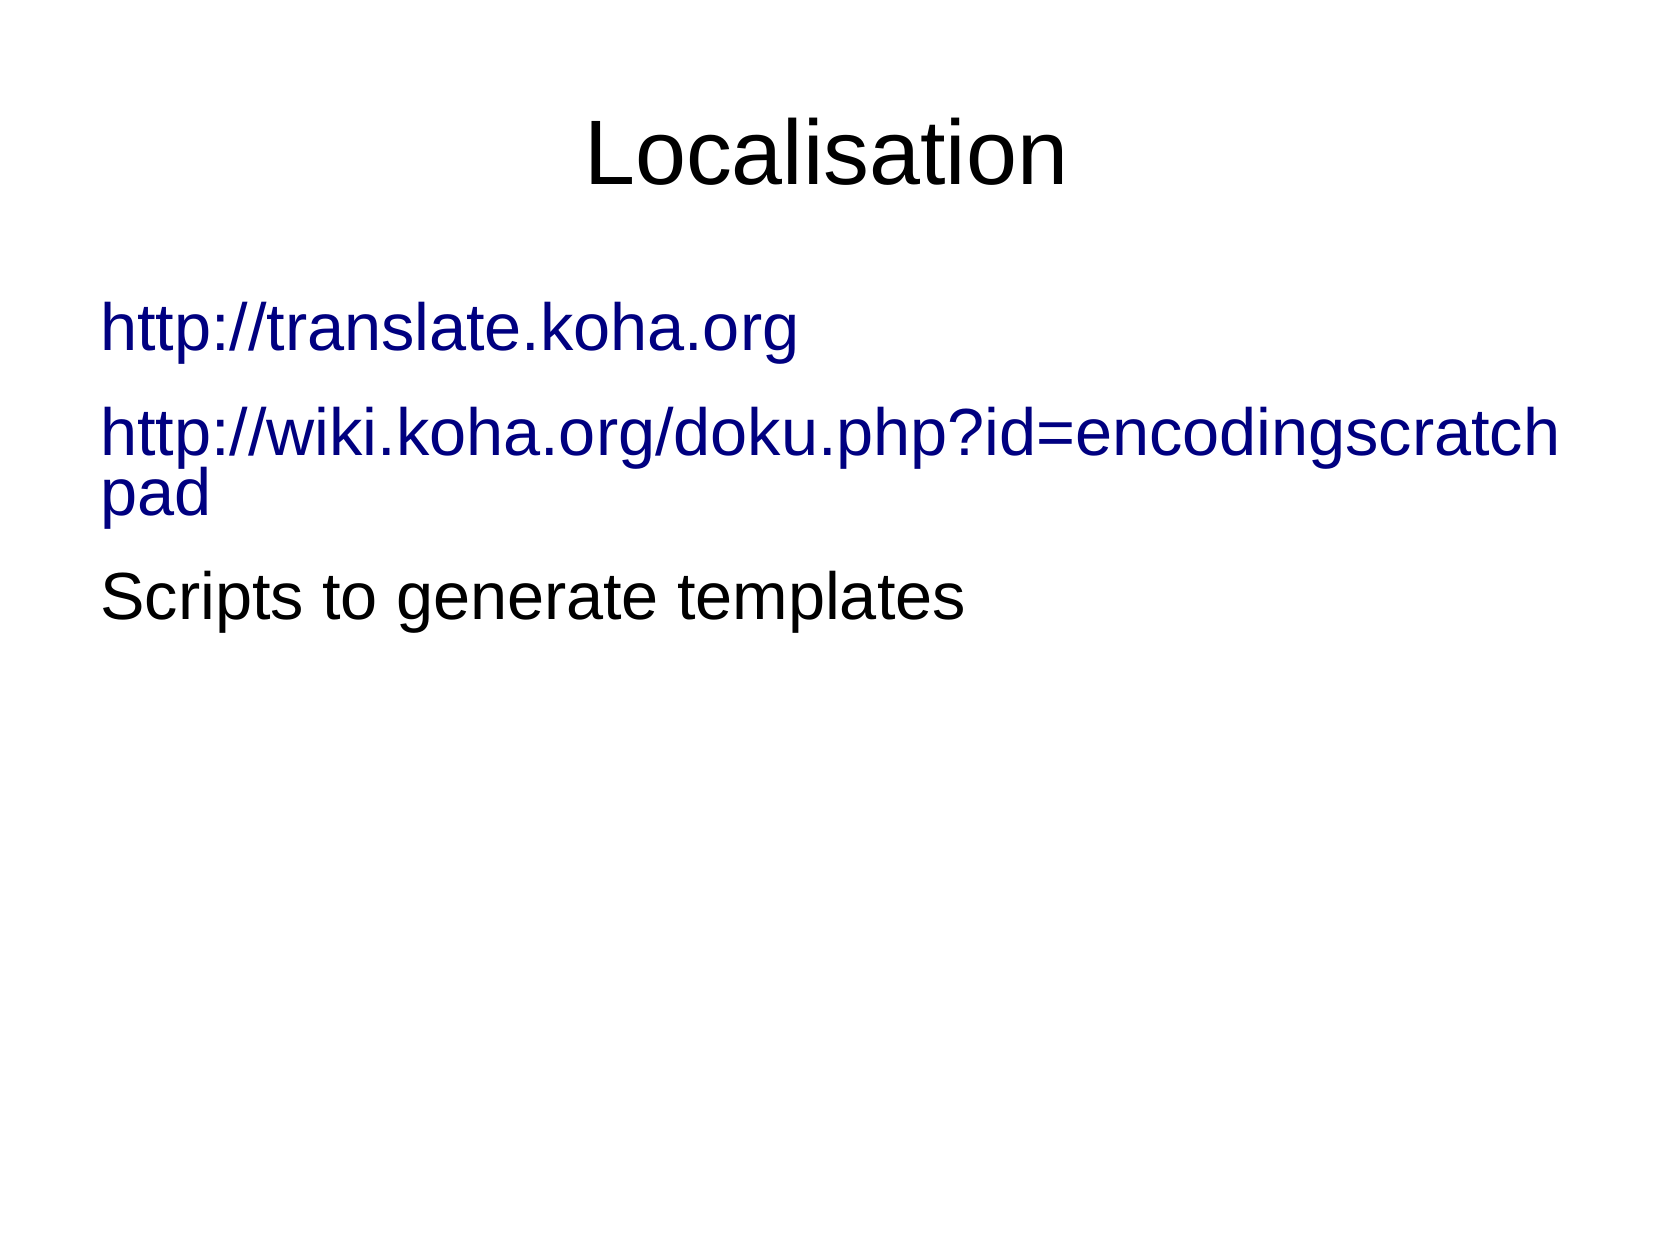

# Localisation
http://translate.koha.org
http://wiki.koha.org/doku.php?id=encodingscratchpad
Scripts to generate templates